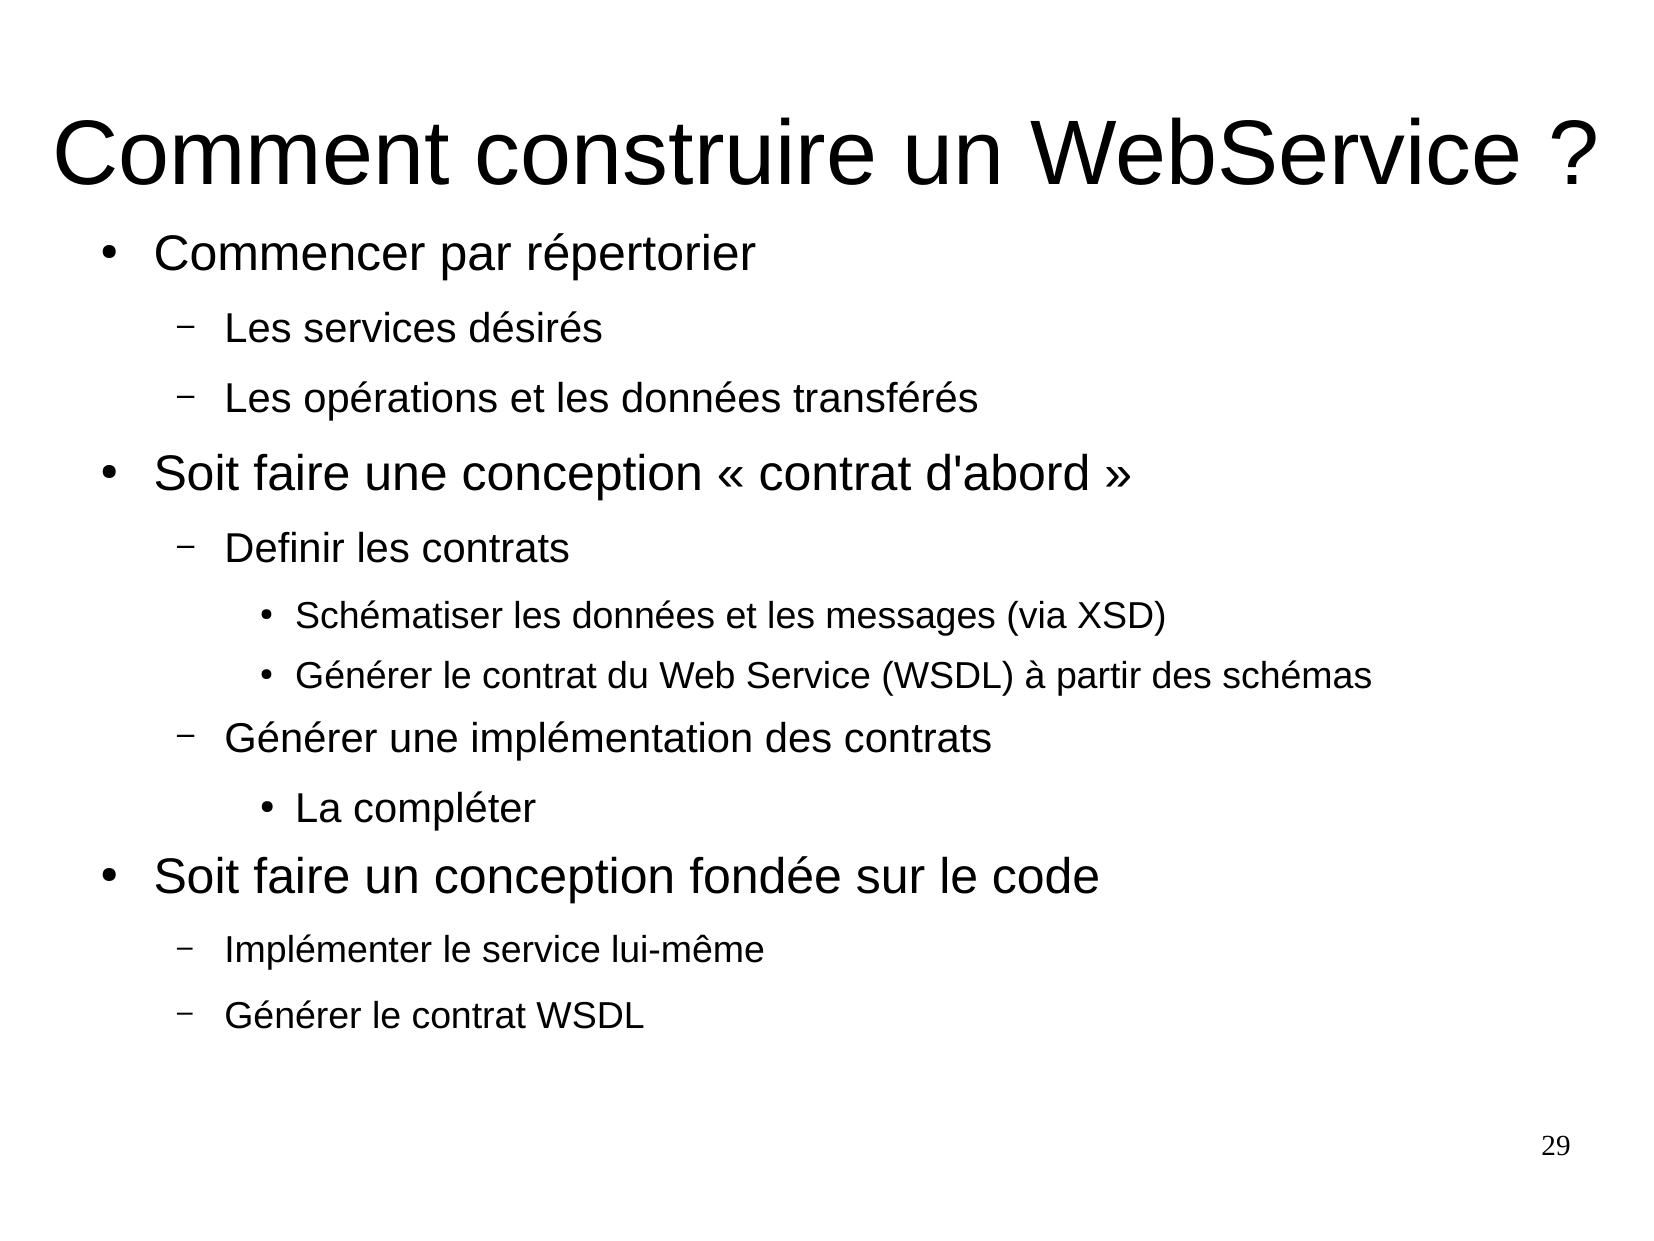

# Comment construire un WebService ?
Commencer par répertorier
Les services désirés
Les opérations et les données transférés
Soit faire une conception « contrat d'abord »
Definir les contrats
Schématiser les données et les messages (via XSD)
Générer le contrat du Web Service (WSDL) à partir des schémas
Générer une implémentation des contrats
La compléter
Soit faire un conception fondée sur le code
Implémenter le service lui-même
Générer le contrat WSDL
29